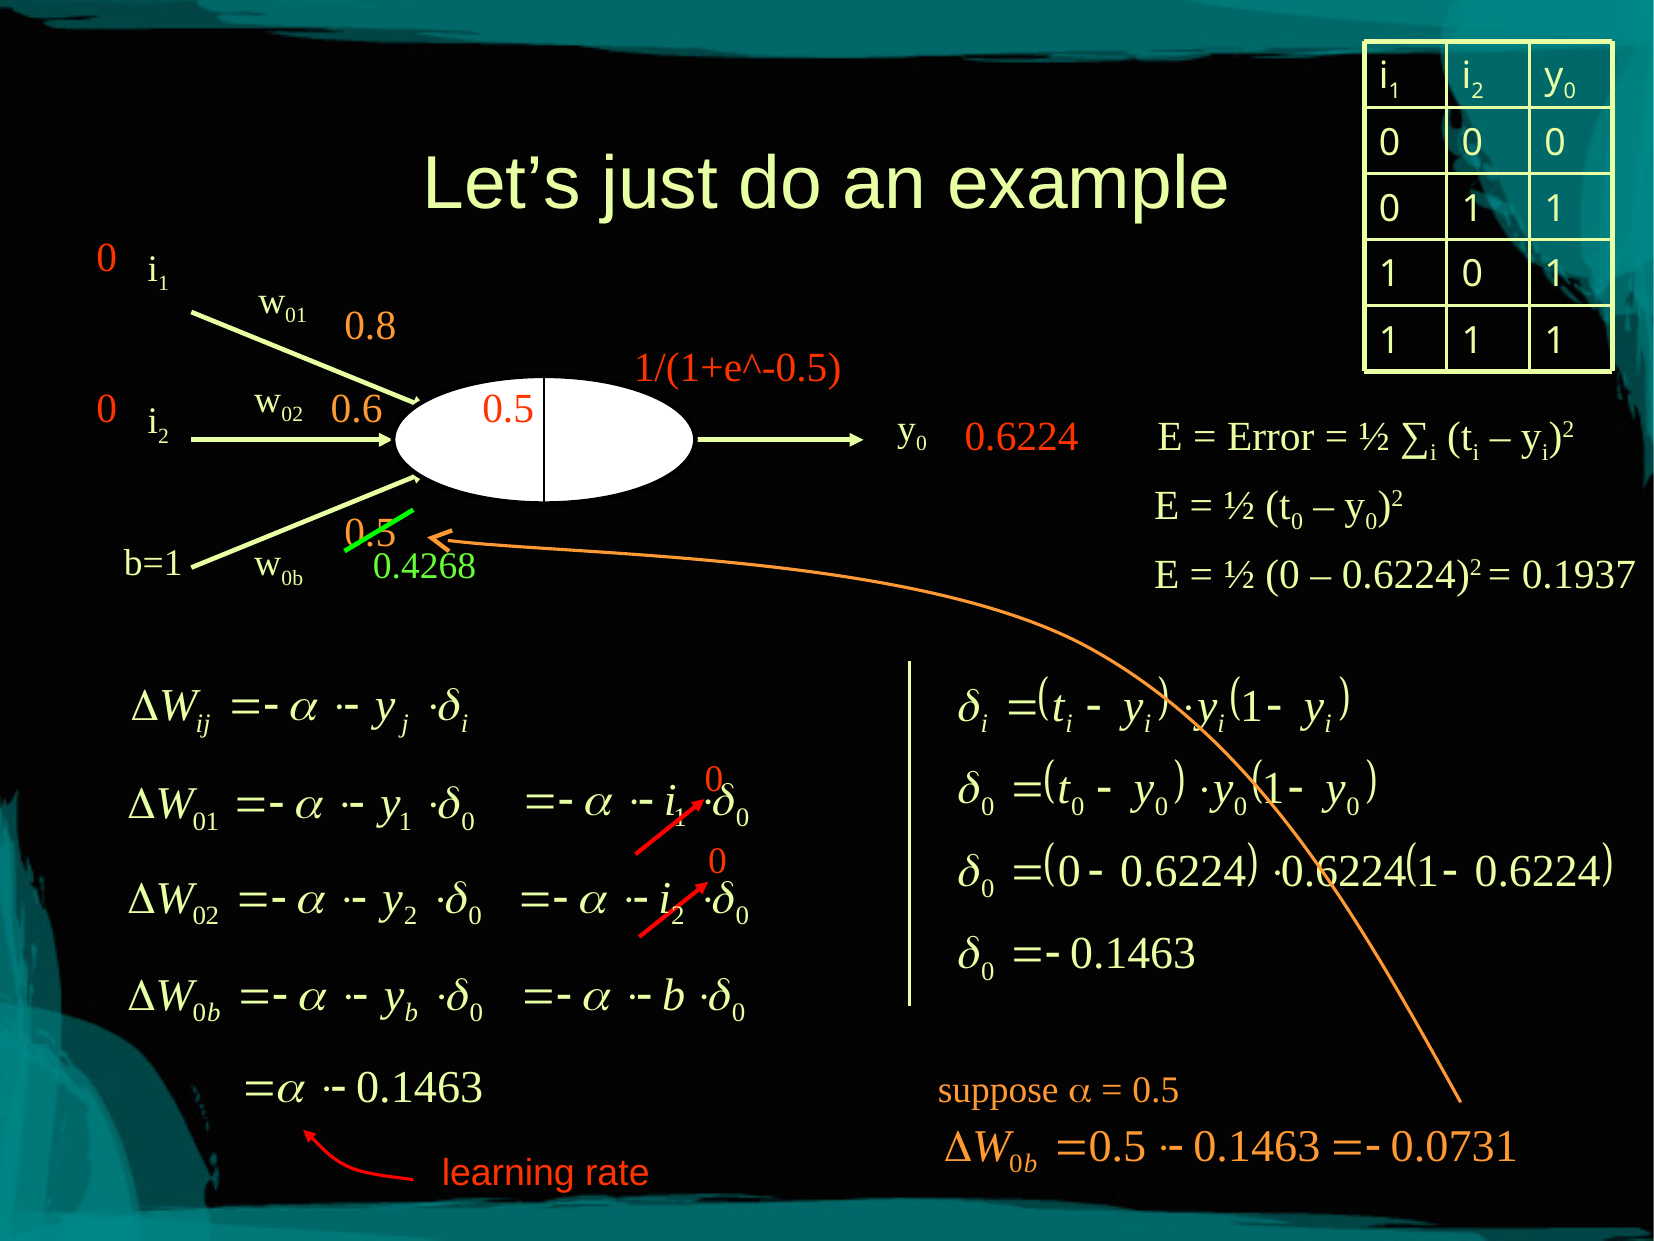

i1
i2
y0
0
0
0
0
1
1
1
0
1
1
1
1
# Let’s just do an example
0
i1
w01
x0
f
w02
i2
y0
b=1
w0b
0.8
1/(1+e^-0.5)
0
0.6
0.5
0.6224
E = Error = ½ ∑i (ti – yi)2
 E = ½ (t0 – y0)2
0.4268
0.5
 E = ½ (0 – 0.6224)2 = 0.1937
0
0
suppose  = 0.5
learning rate